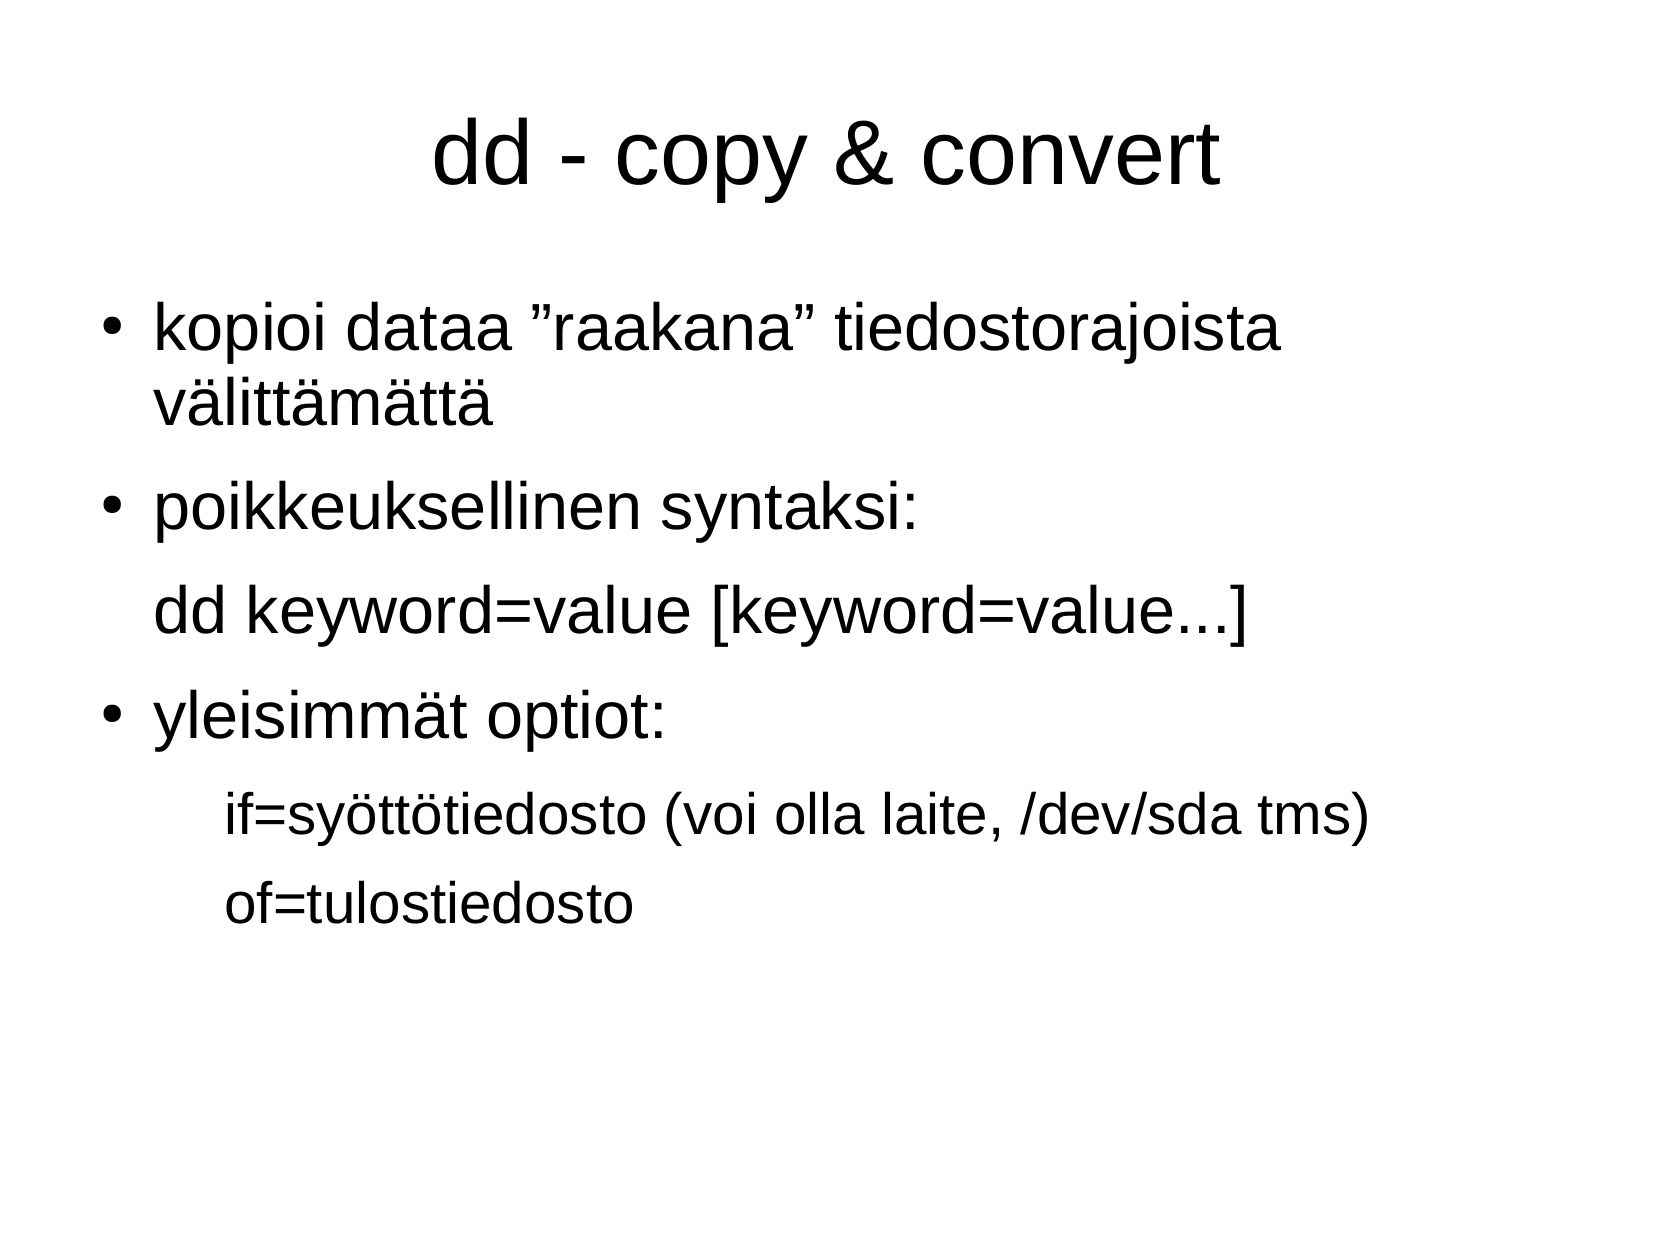

# dd - copy & convert
kopioi dataa ”raakana” tiedostorajoista välittämättä
poikkeuksellinen syntaksi:
dd keyword=value [keyword=value...]
yleisimmät optiot:
if=syöttötiedosto (voi olla laite, /dev/sda tms)
of=tulostiedosto